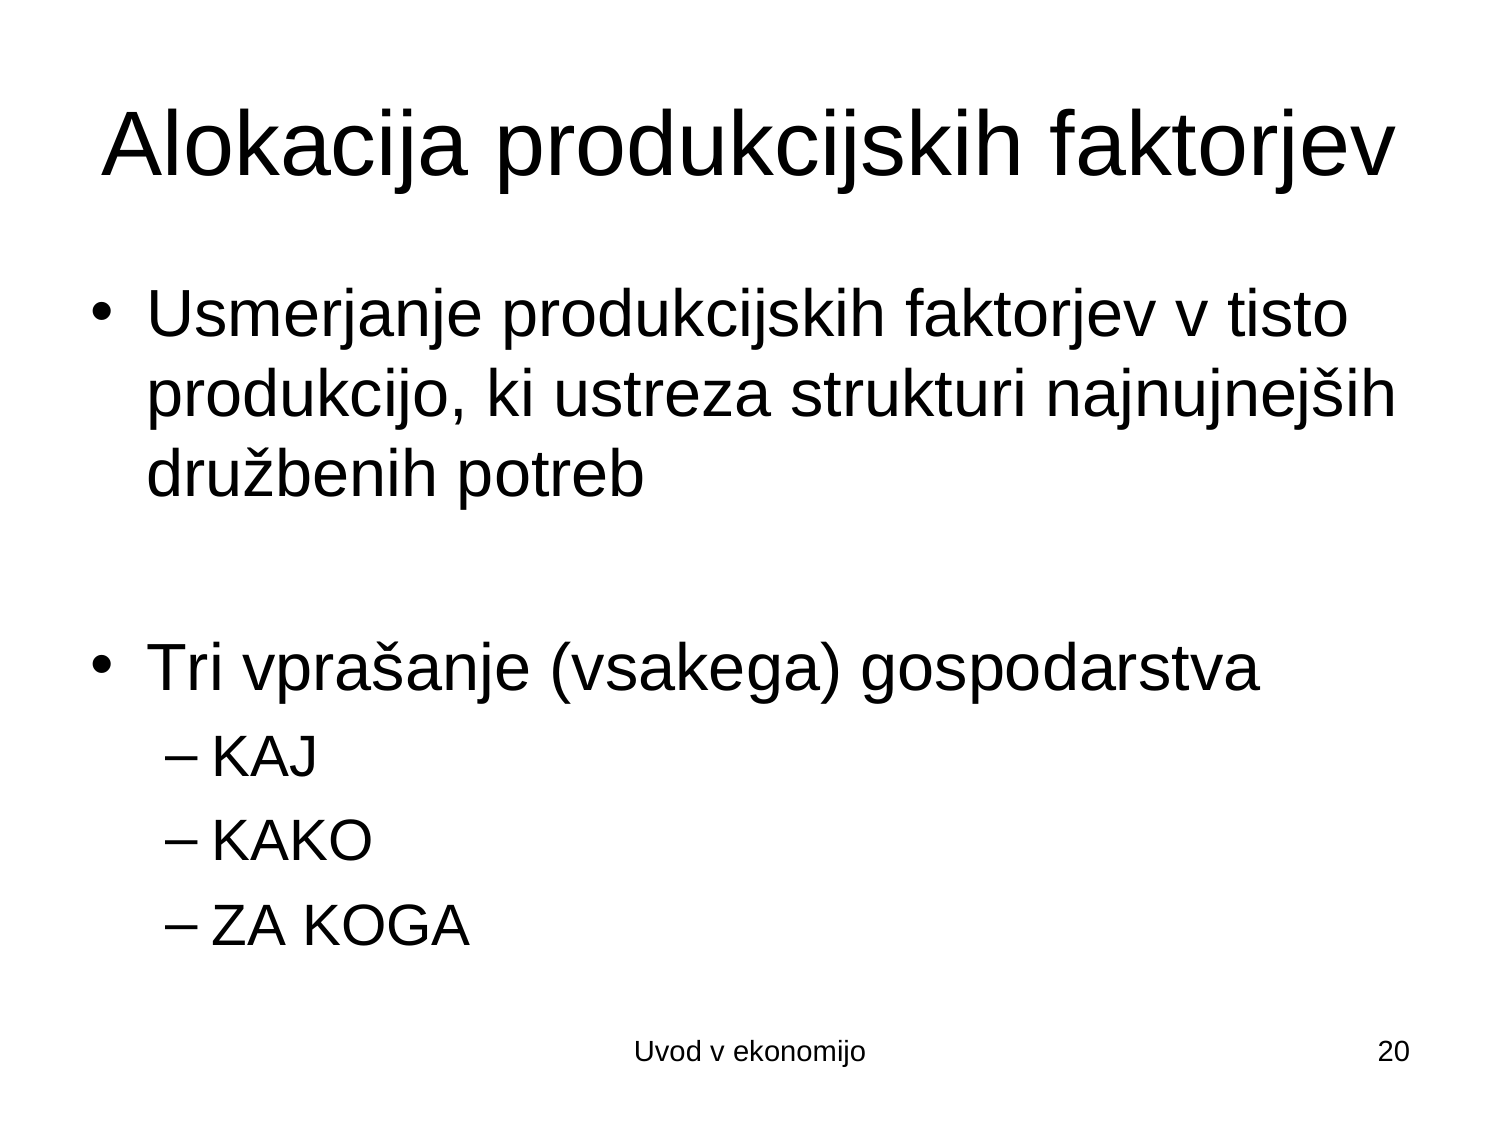

# Alokacija produkcijskih faktorjev
Usmerjanje produkcijskih faktorjev v tisto produkcijo, ki ustreza strukturi najnujnejših družbenih potreb
Tri vprašanje (vsakega) gospodarstva
KAJ
KAKO
ZA KOGA
Uvod v ekonomijo